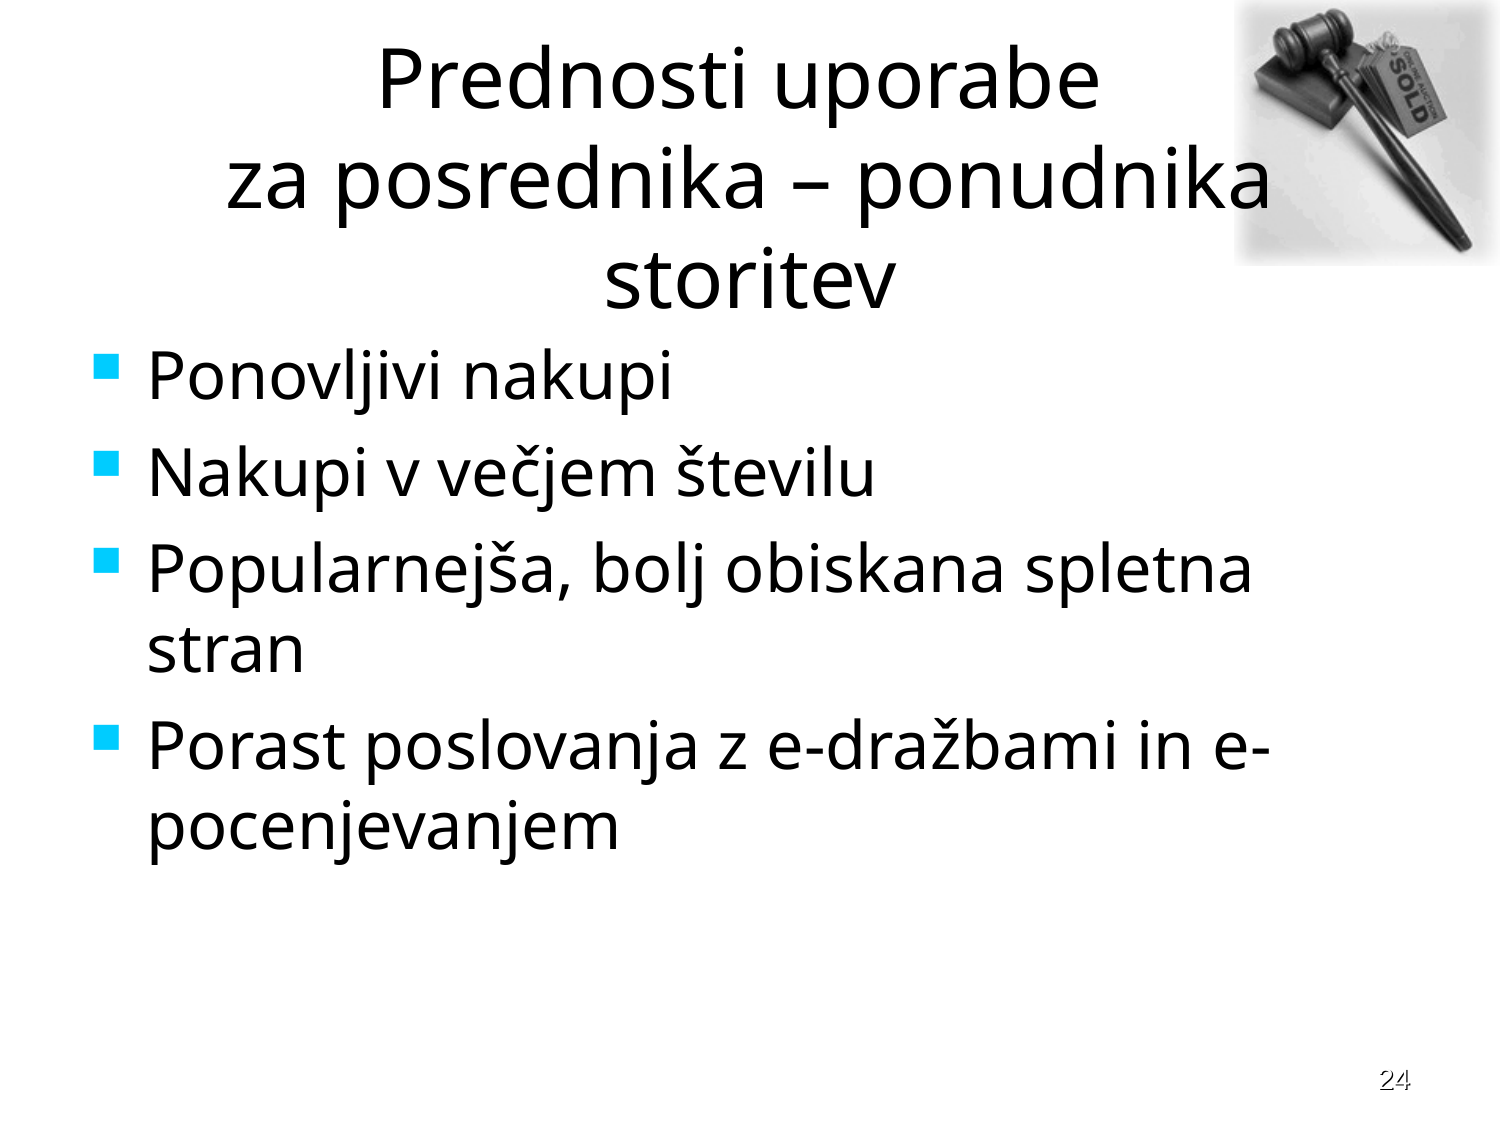

# Prednosti uporabe za posrednika – ponudnika storitev
Ponovljivi nakupi
Nakupi v večjem številu
Popularnejša, bolj obiskana spletna stran
Porast poslovanja z e-dražbami in e-pocenjevanjem